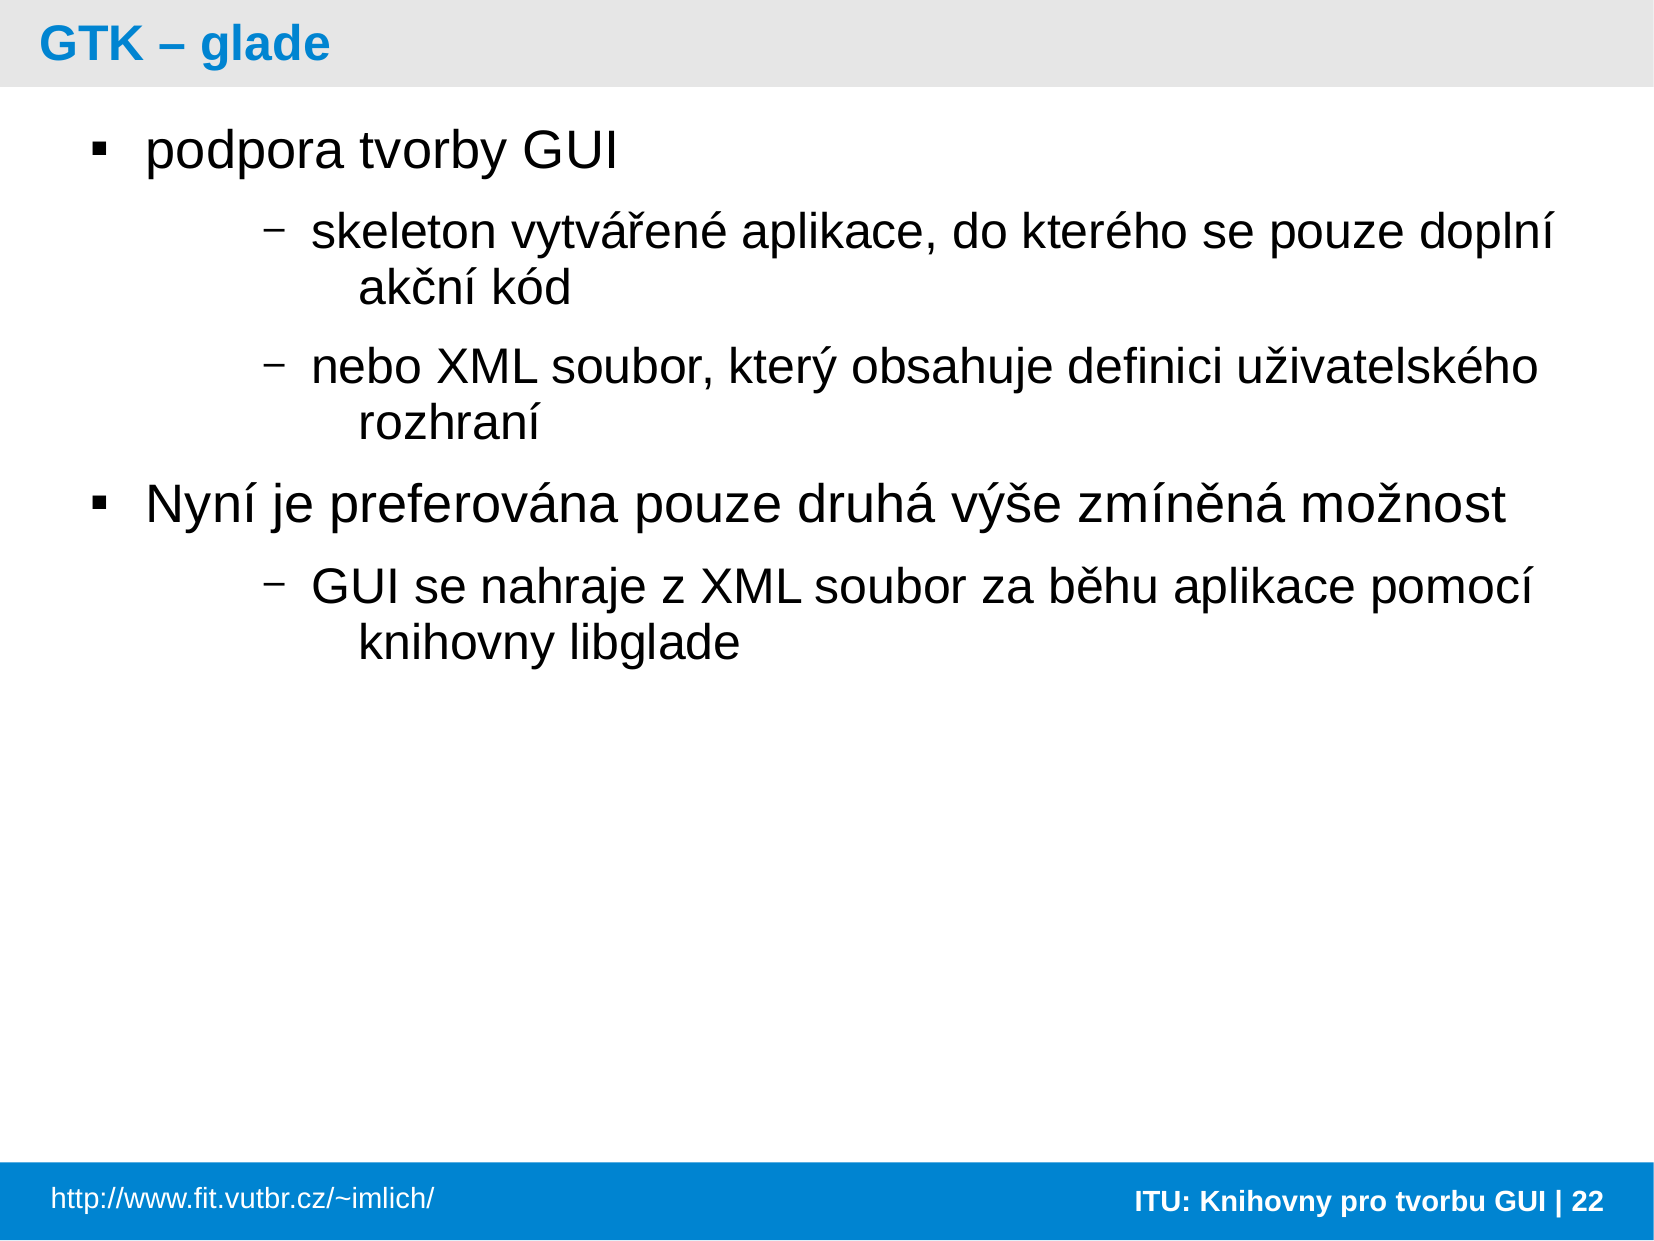

# GTK – glade
podpora tvorby GUI
skeleton vytvářené aplikace, do kterého se pouze doplní akční kód
nebo XML soubor, který obsahuje definici uživatelského rozhraní
Nyní je preferována pouze druhá výše zmíněná možnost
GUI se nahraje z XML soubor za běhu aplikace pomocí knihovny libglade